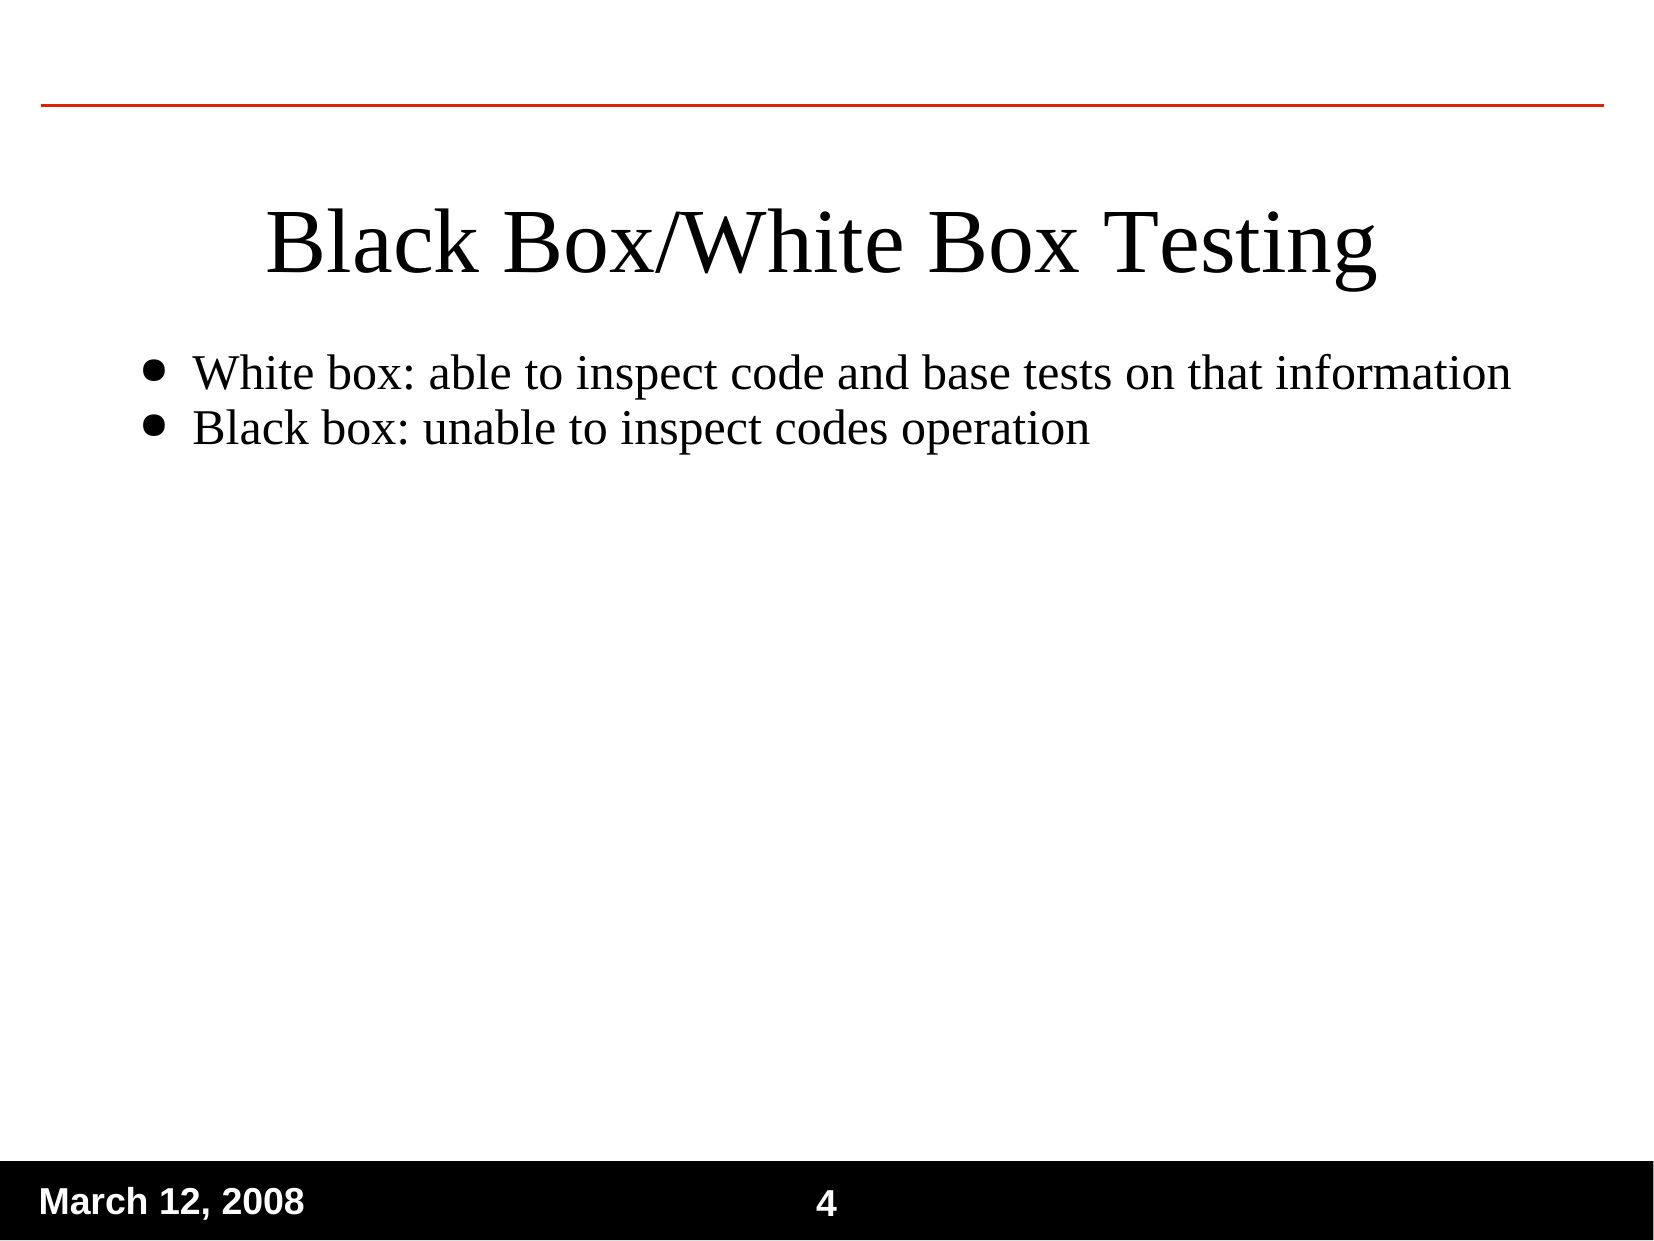

# Black Box/White Box Testing
White box: able to inspect code and base tests on that information
Black box: unable to inspect codes operation